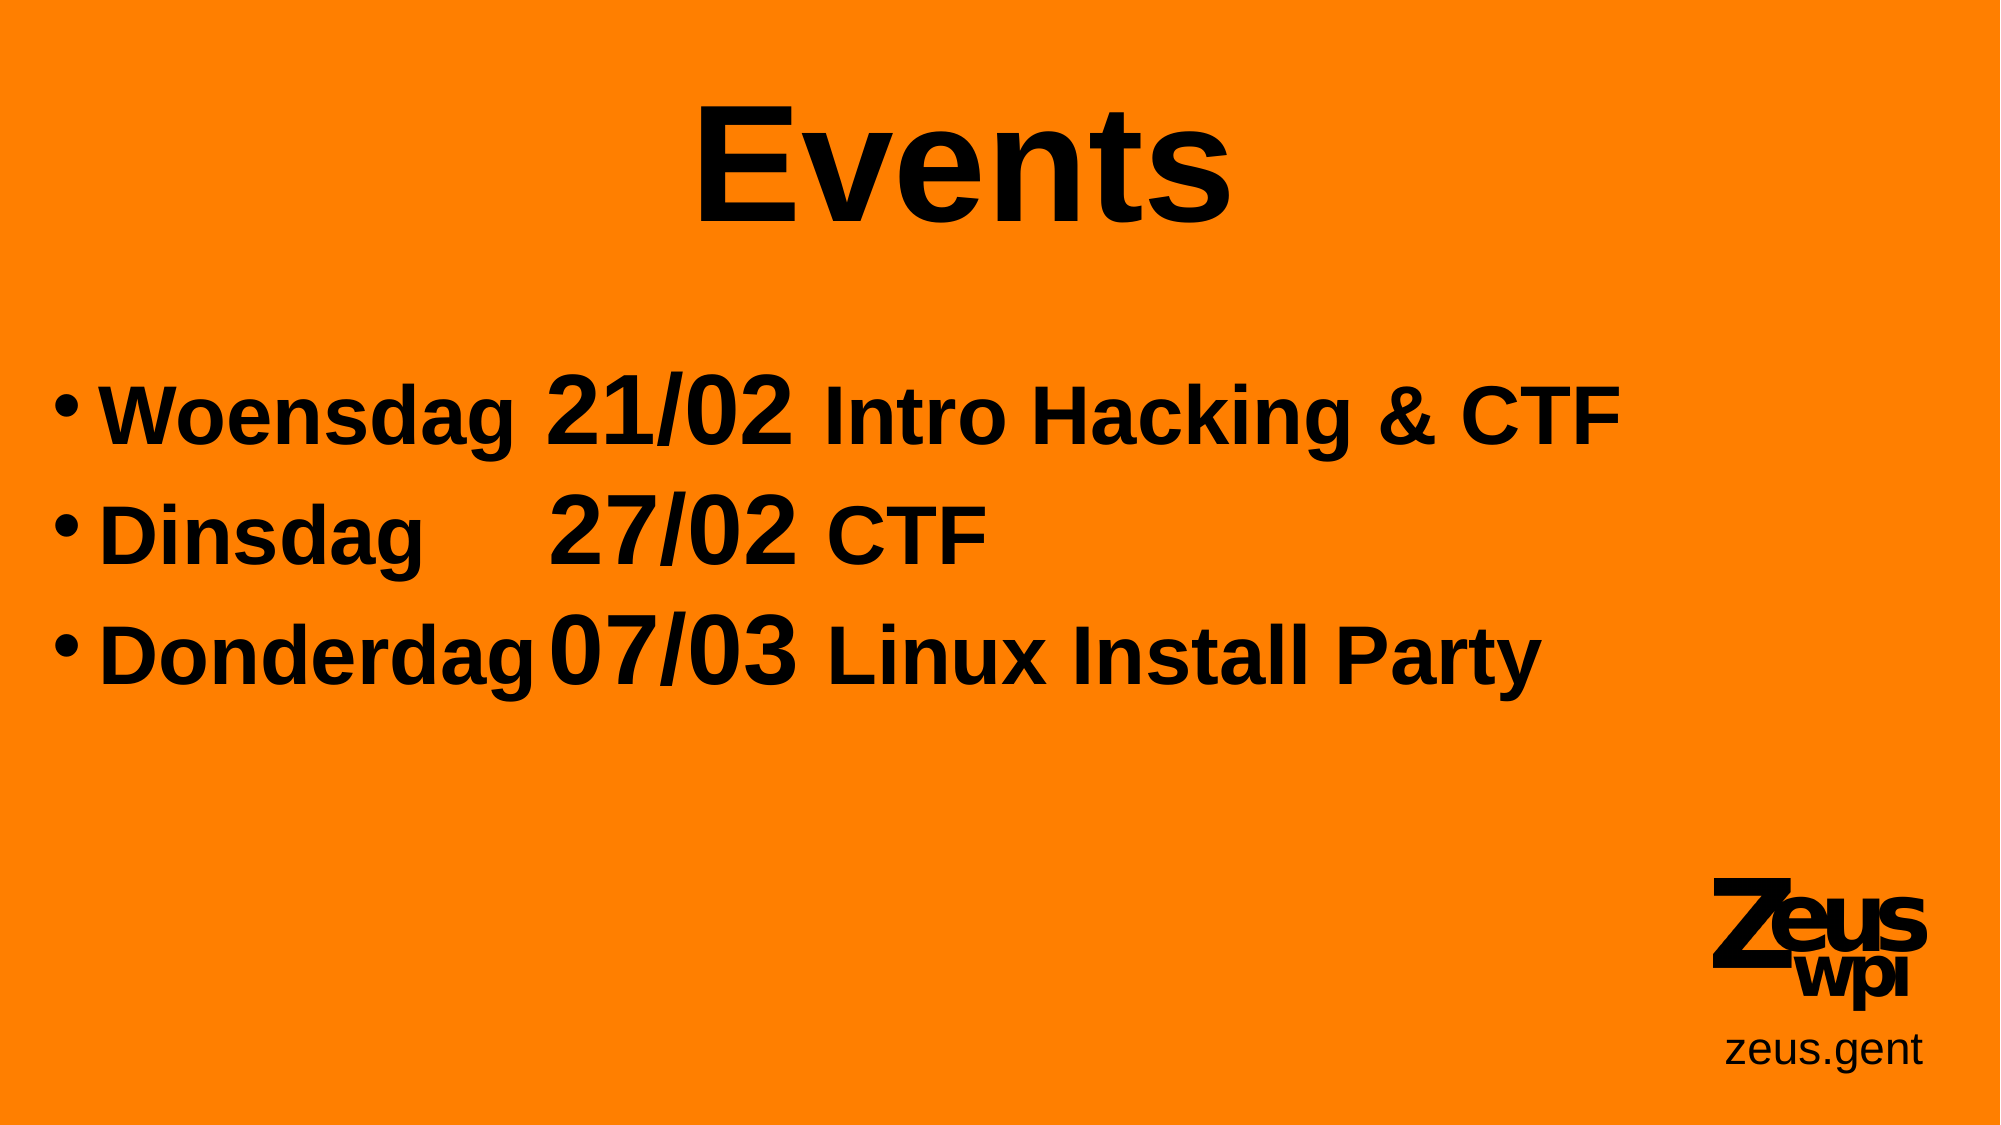

Events
Woensdag 21/02 Intro Hacking & CTF
Dinsdag 	27/02 CTF
Donderdag	07/03 Linux Install Party
zeus.gent